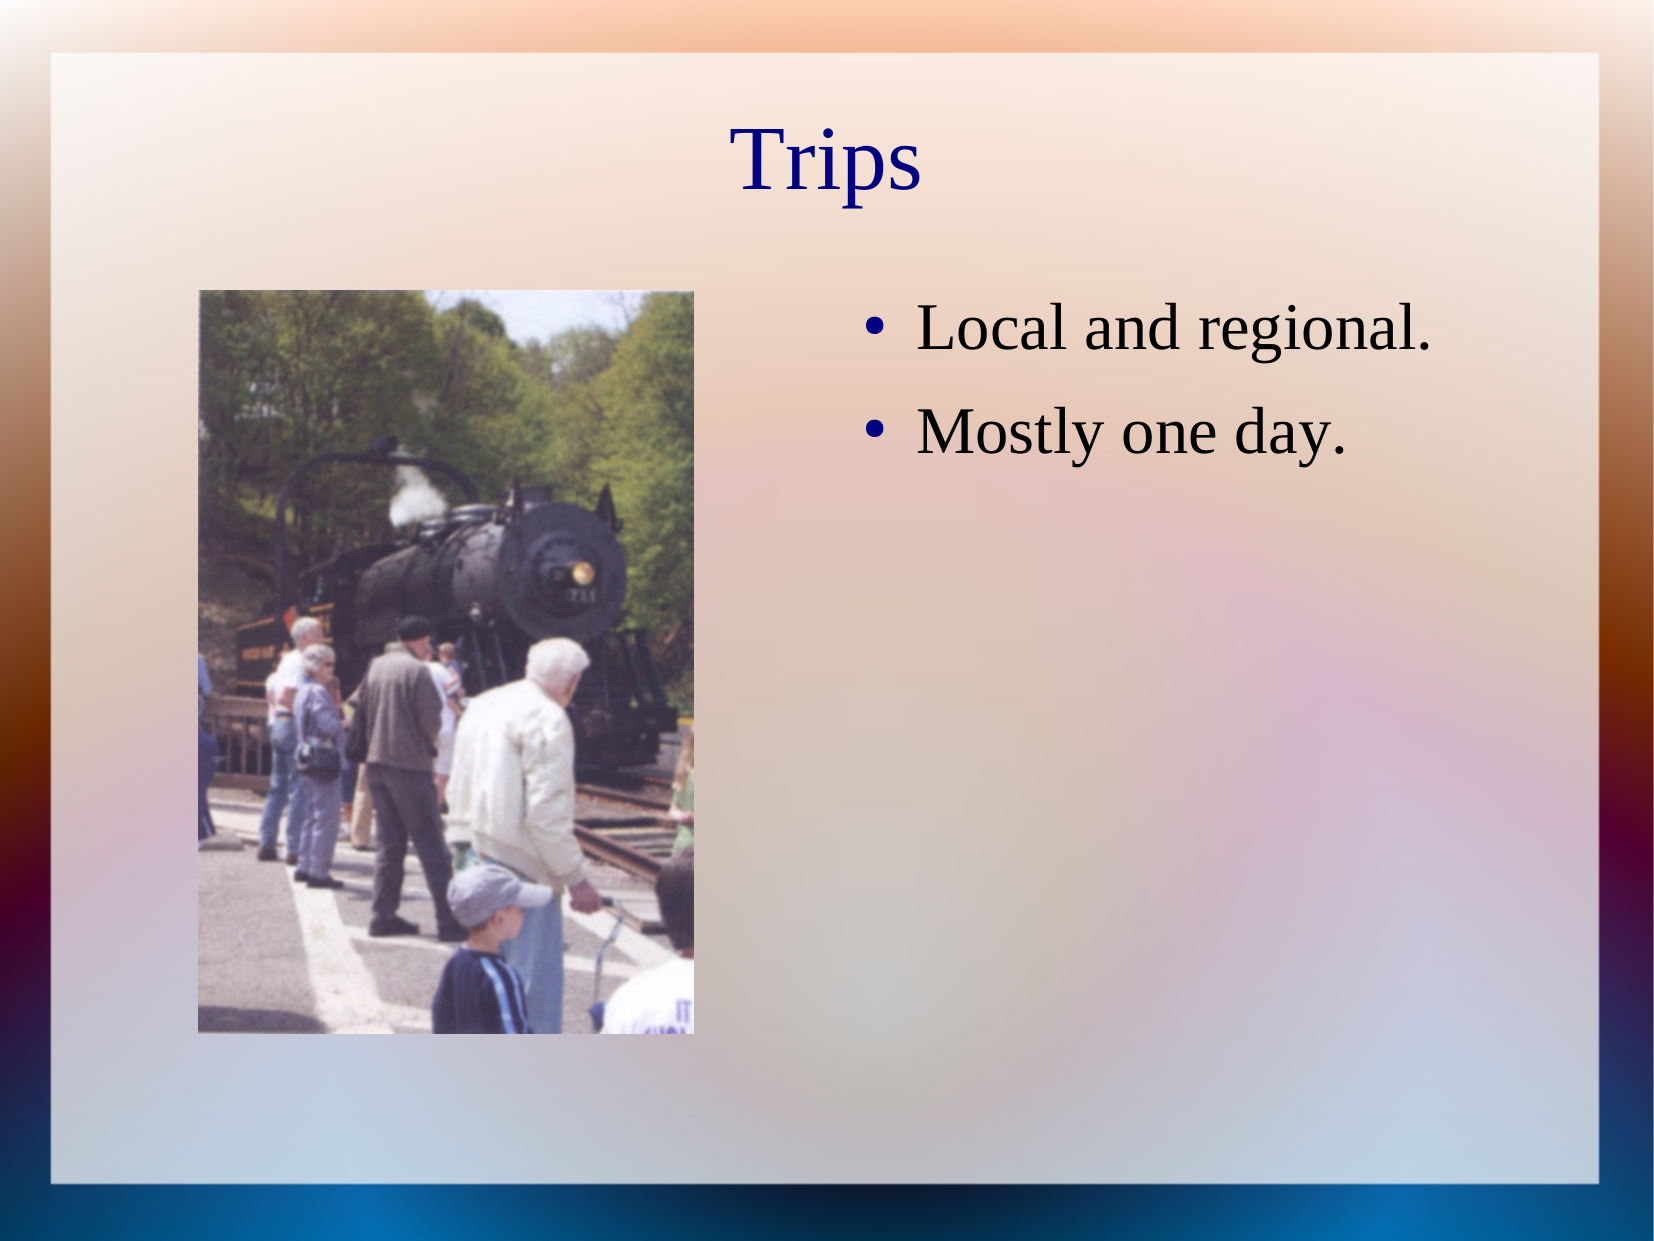

# Trips
Local and regional.
Mostly one day.